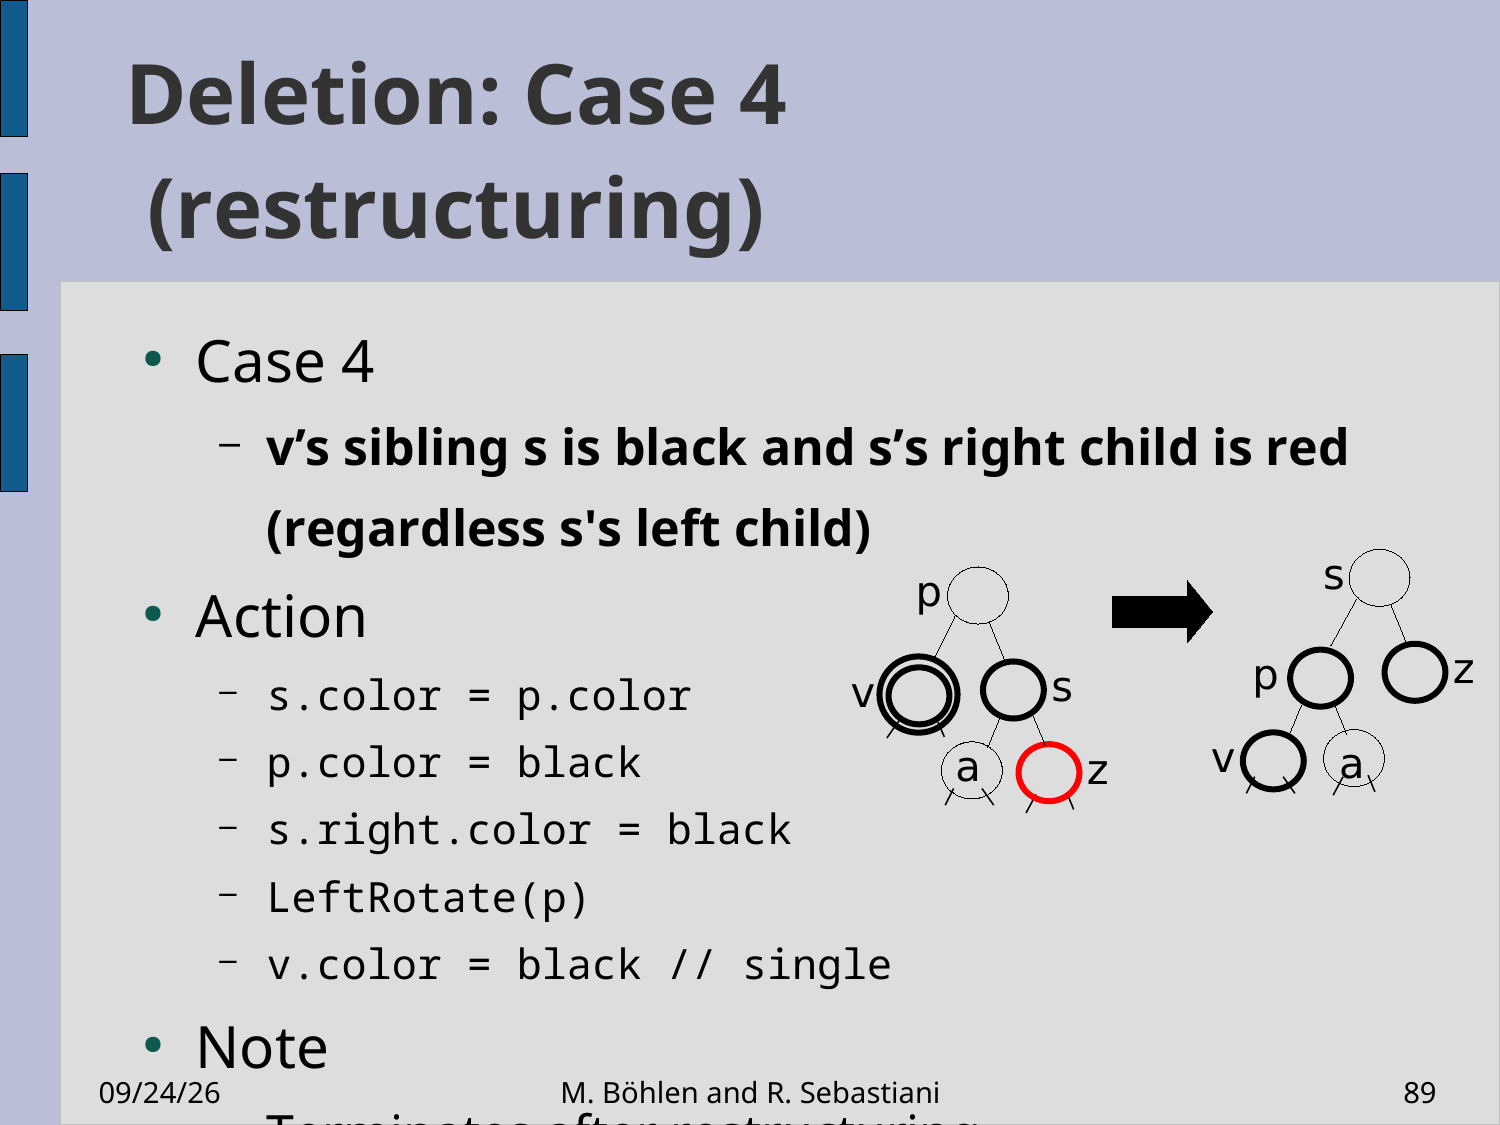

# Deletion: Case 4 (restructuring)
Case 4
v’s sibling s is black and s’s right child is red
(regardless s's left child)
Action
s.color = p.color
p.color = black
s.right.color = black
LeftRotate(p)
v.color = black // single
Note
Terminates after restructuring
s
p
z
p
s
v
v
a
a
z
M. Böhlen and R. Sebastiani
89